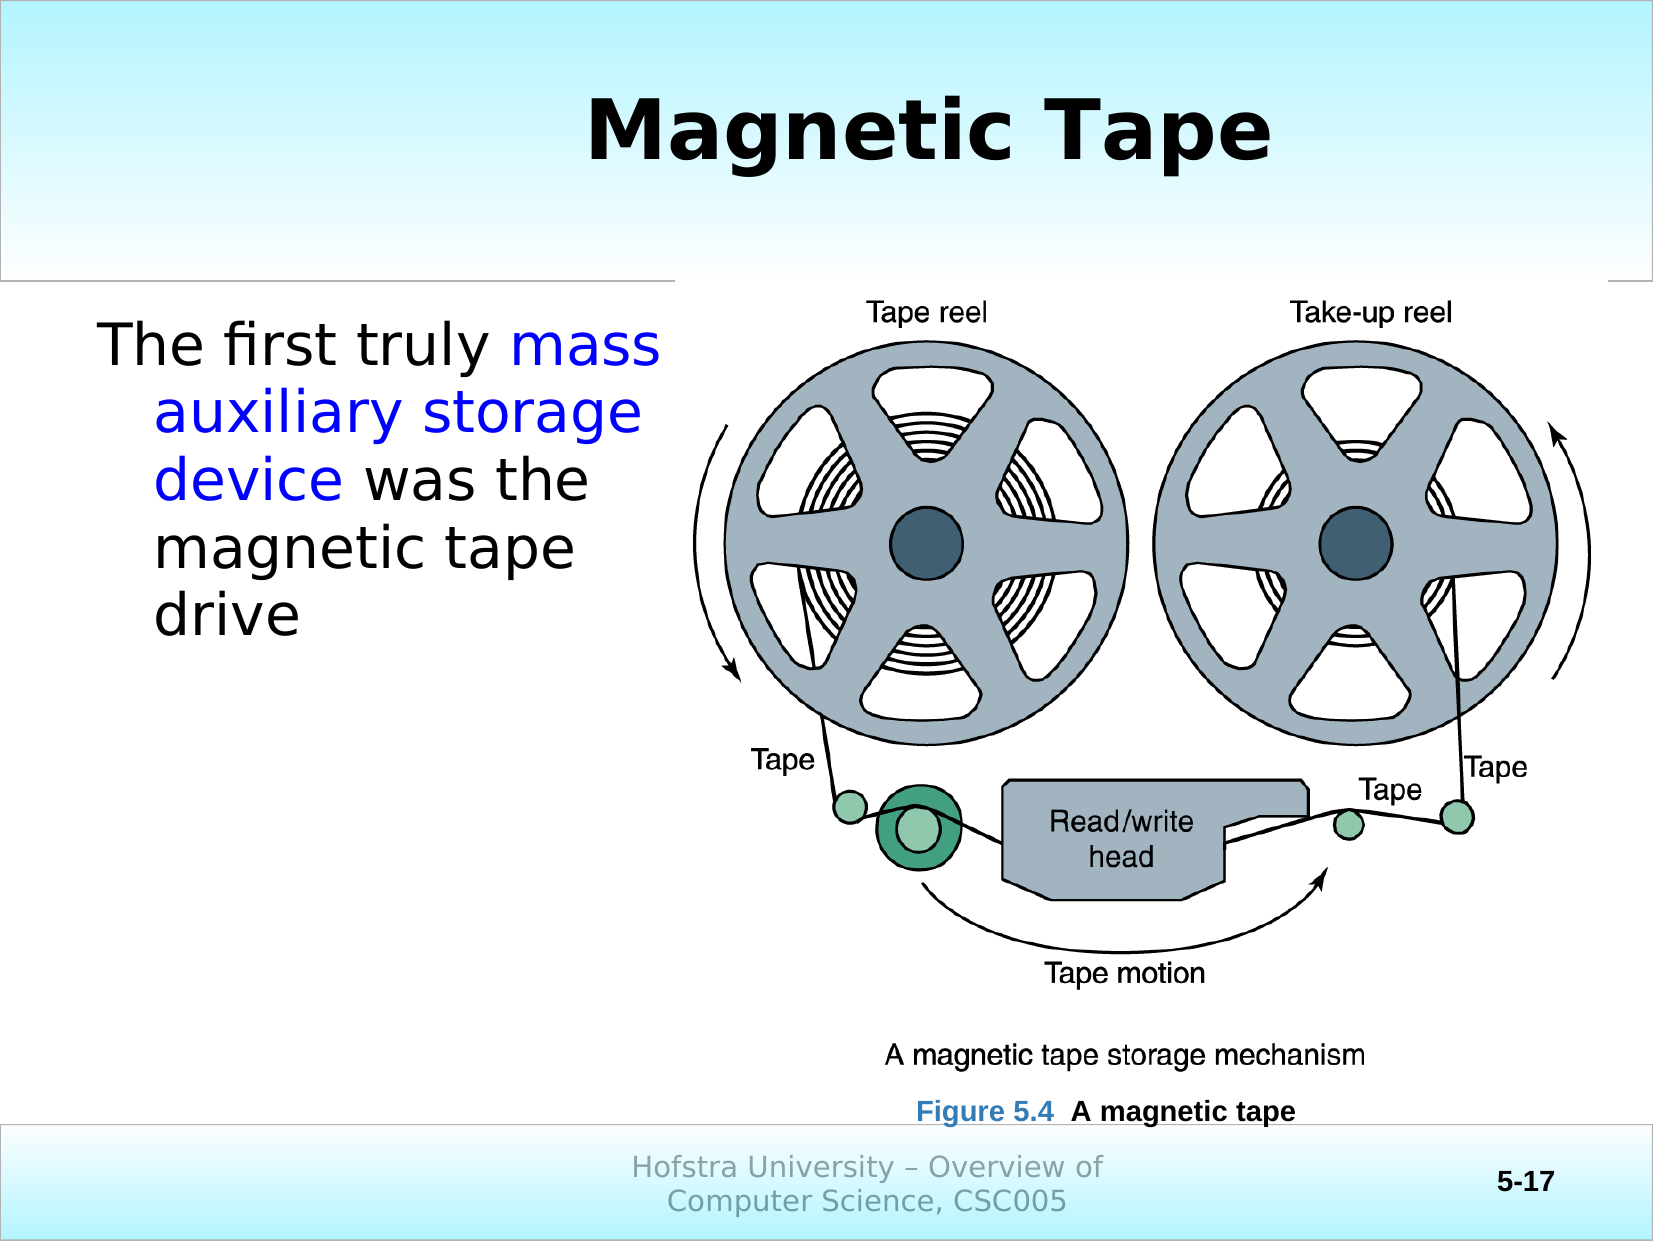

# Magnetic Tape
The first truly mass auxiliary storage device was the magnetic tape drive
Figure 5.4 A magnetic tape
5-17